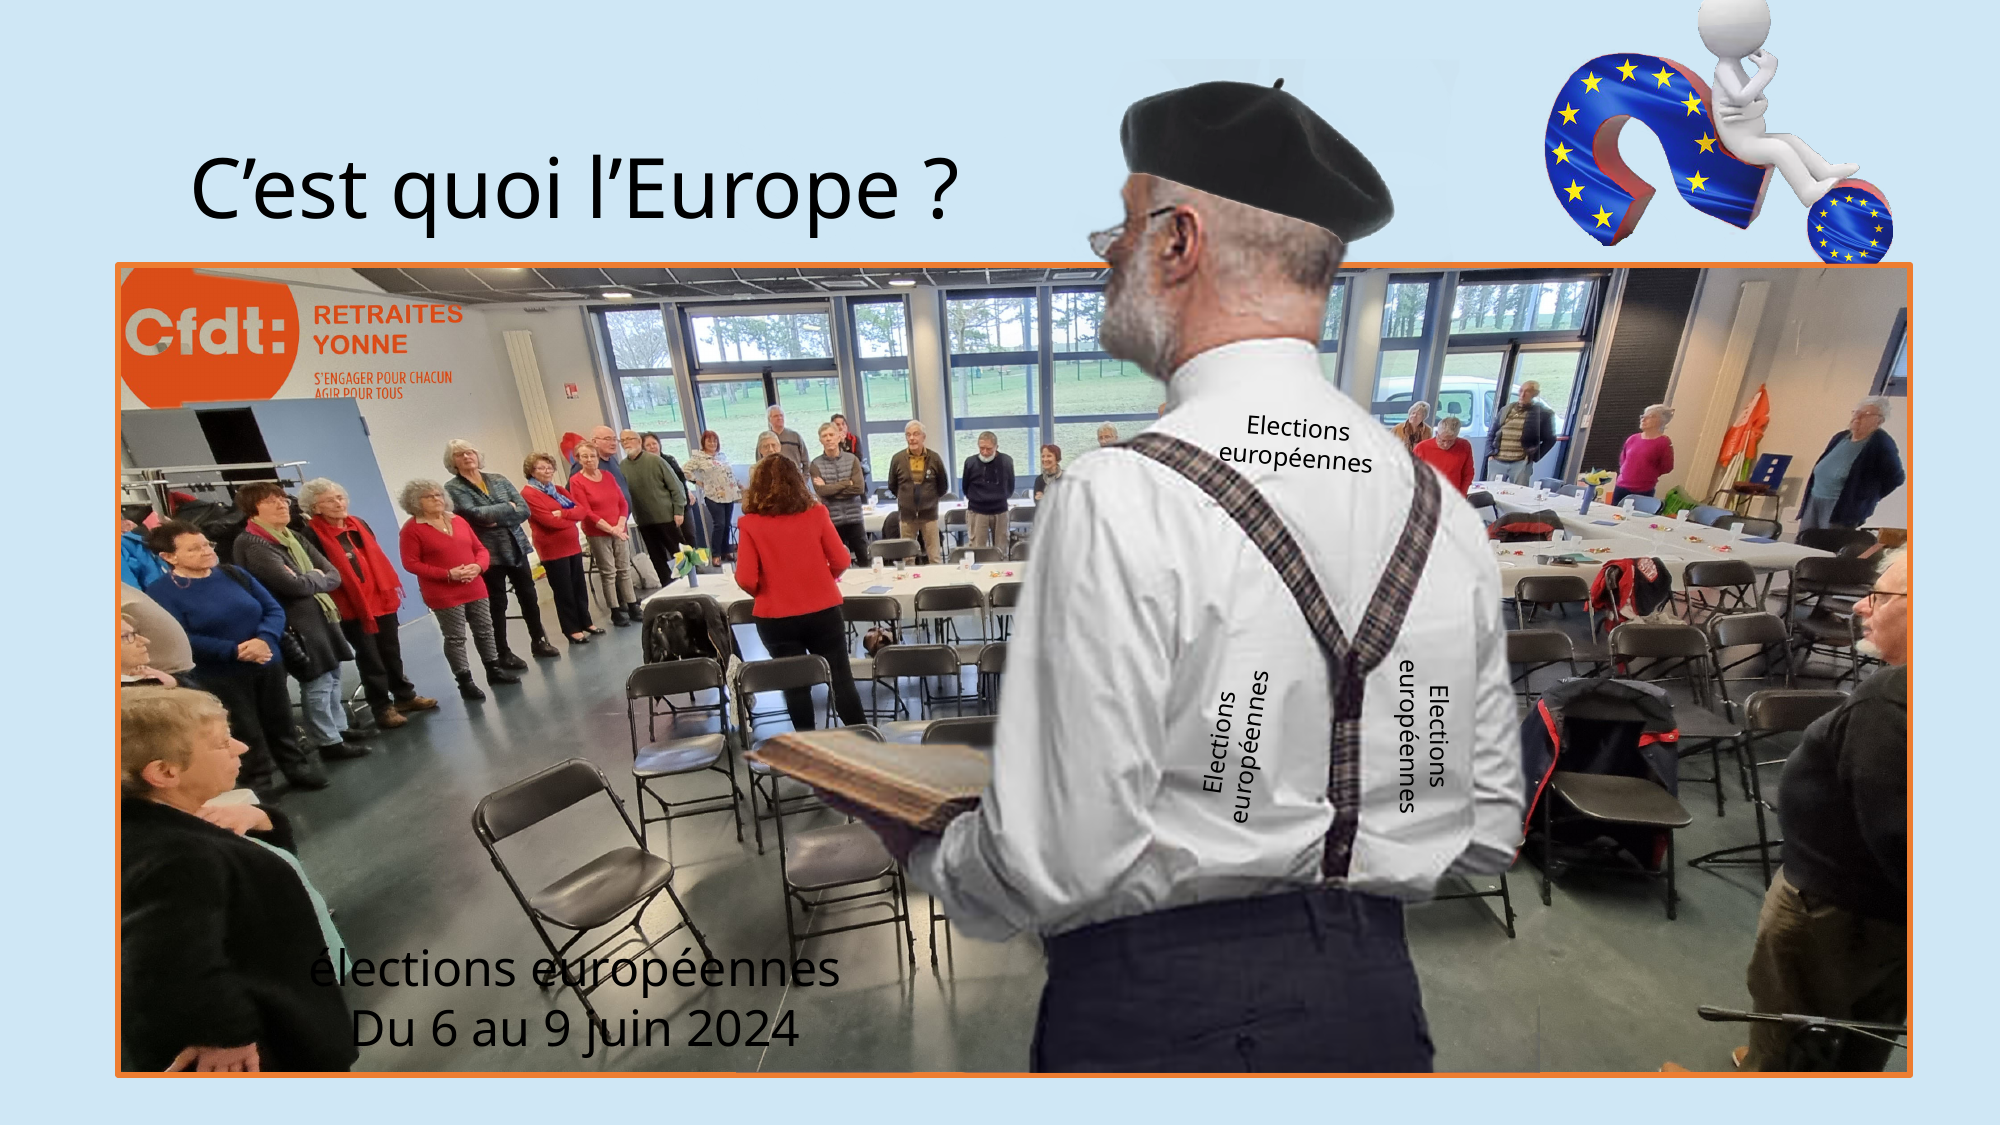

C’est quoi l’Europe ?
Elections
européennes
Elections
européennes
Elections
européennes
élections européennes
Du 6 au 9 juin 2024